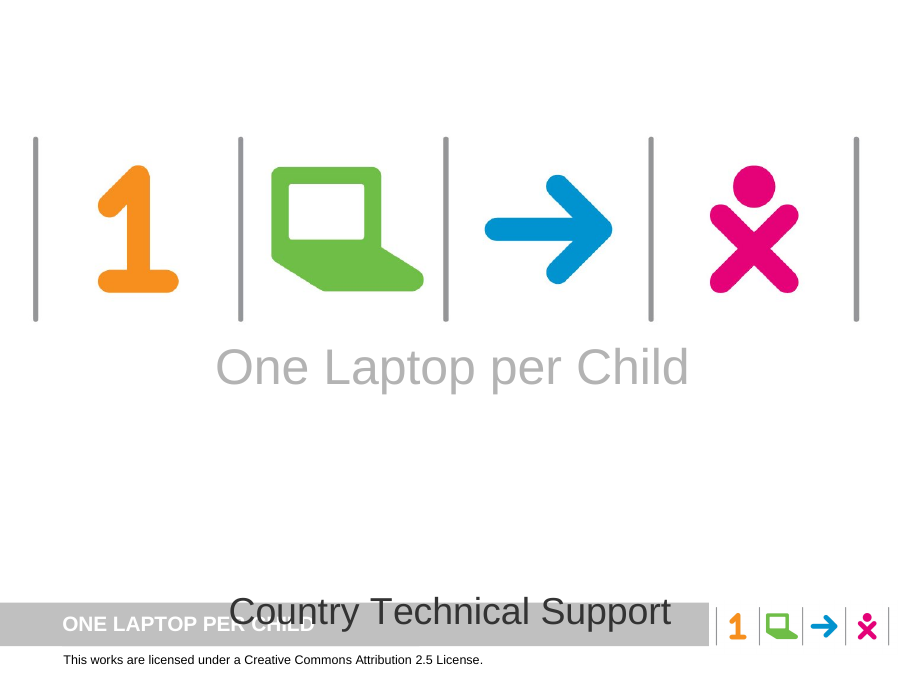

# One Laptop per Child
One Laptop per Child
Country Technical Support
November 19, 2008